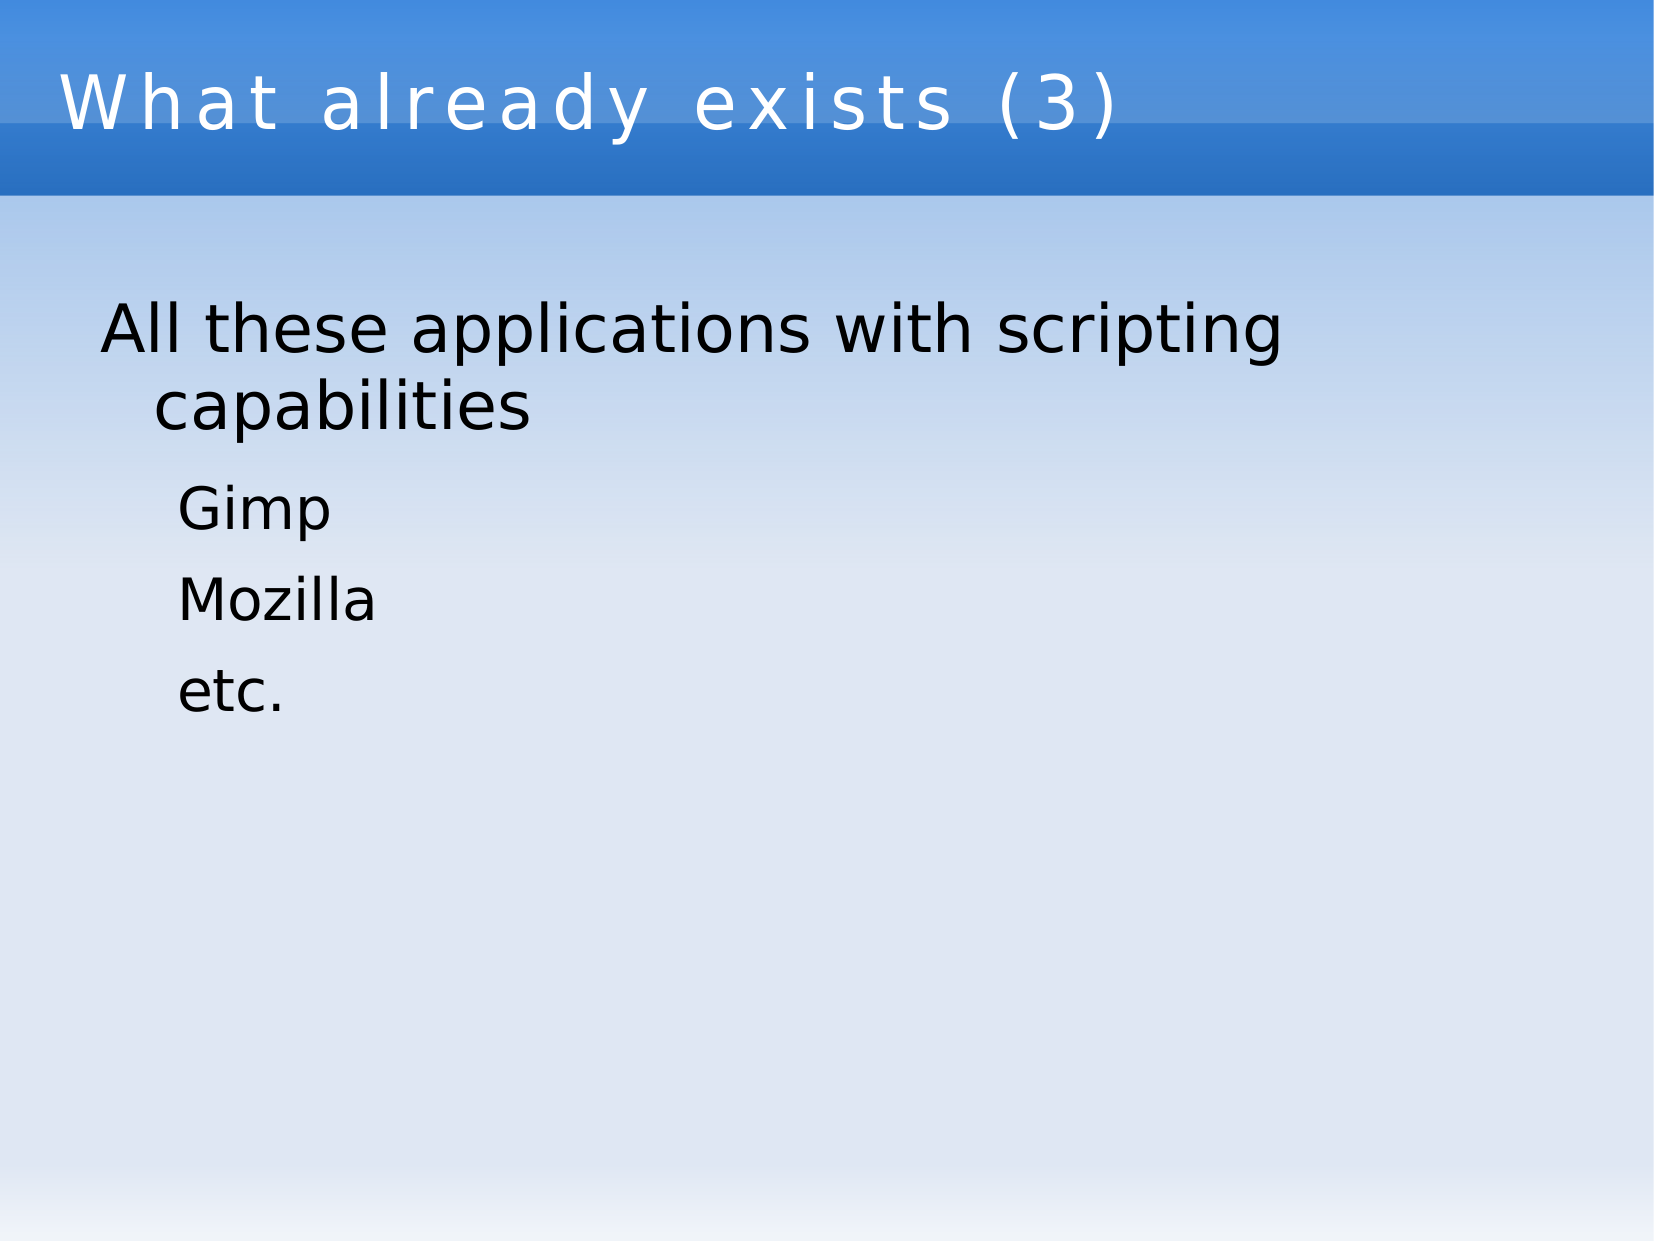

# What already exists (3)
All these applications with scripting capabilities
Gimp
Mozilla
etc.